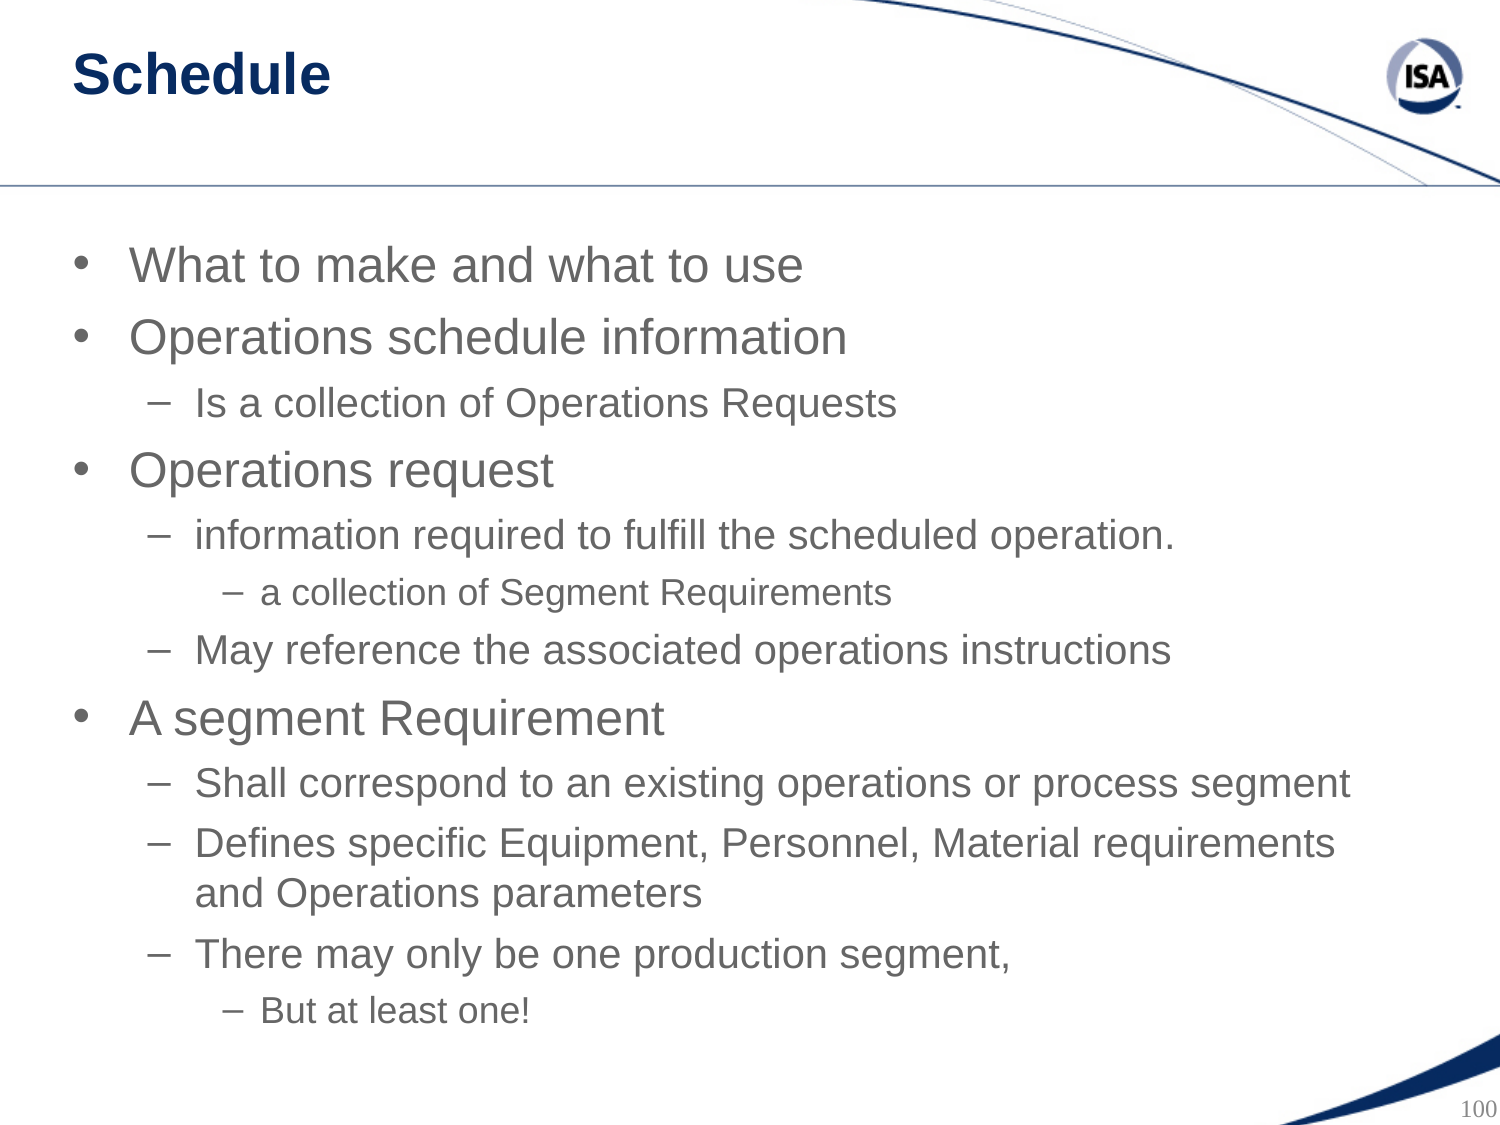

# Schedule
What to make and what to use
Operations schedule information
Is a collection of Operations Requests
Operations request
information required to fulfill the scheduled operation.
a collection of Segment Requirements
May reference the associated operations instructions
A segment Requirement
Shall correspond to an existing operations or process segment
Defines specific Equipment, Personnel, Material requirements and Operations parameters
There may only be one production segment,
But at least one!